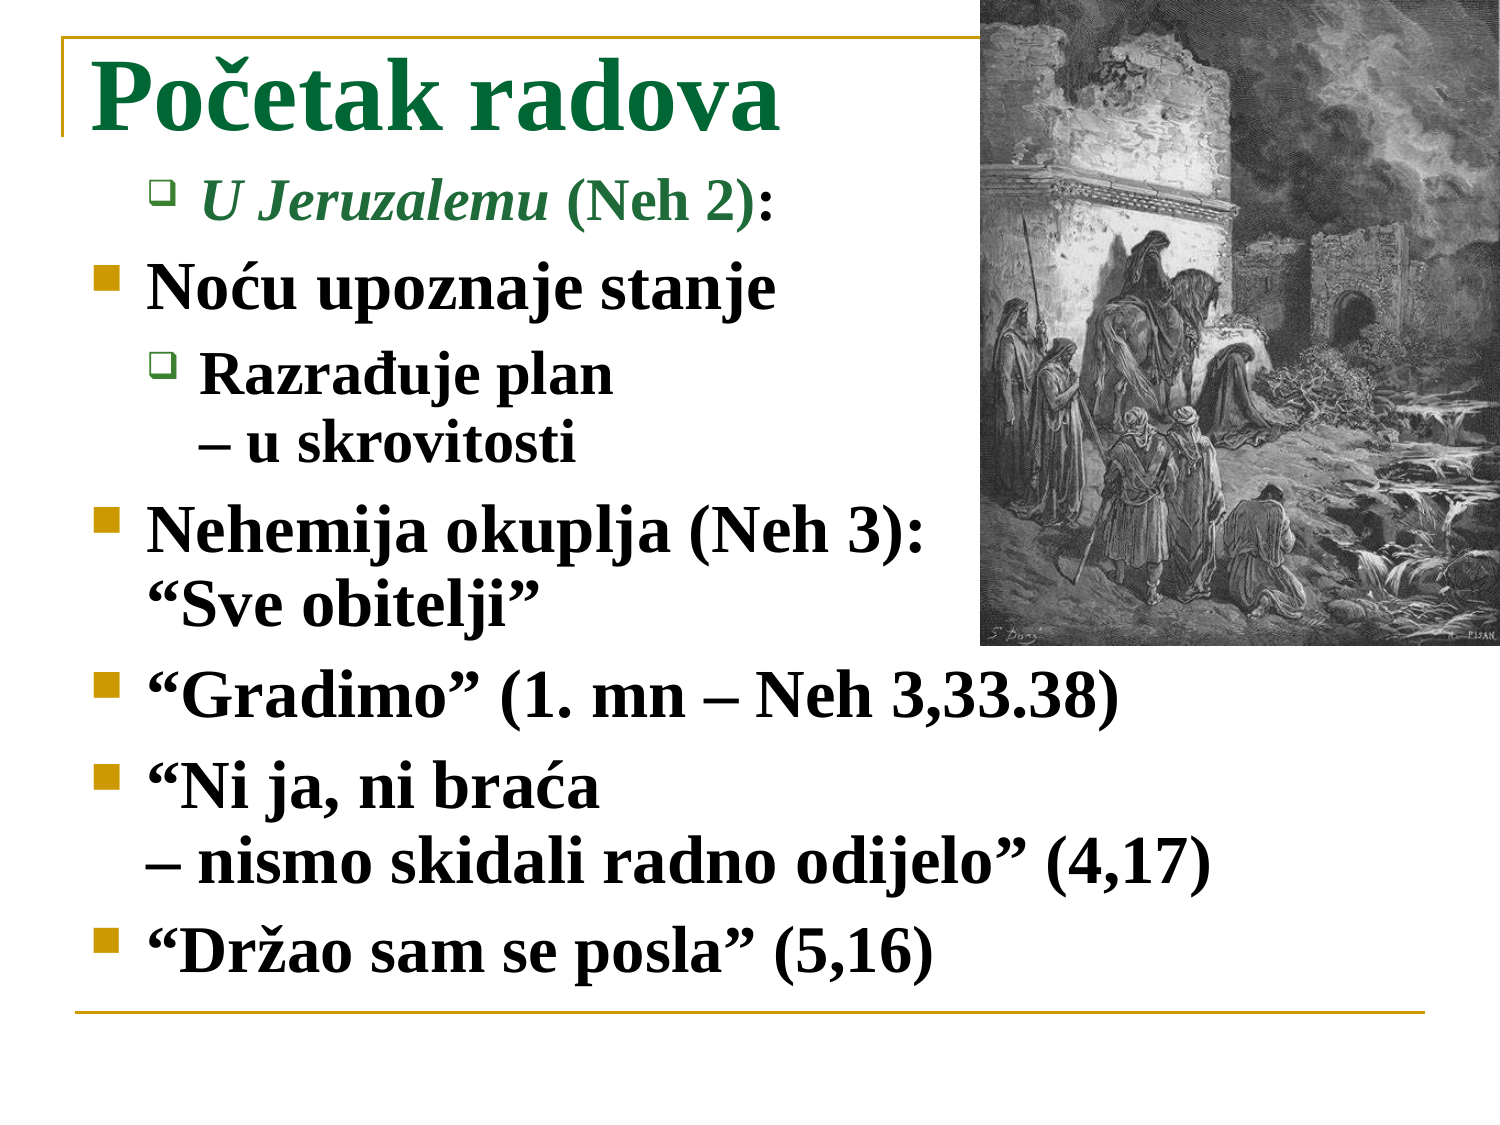

# Početak radova
U Jeruzalemu (Neh 2):
Noću upoznaje stanje
Razrađuje plan
– u skrovitosti
Nehemija okuplja (Neh 3):
“Sve obitelji”
“Gradimo” (1. mn – Neh 3,33.38)
“Ni ja, ni braća
– nismo skidali radno odijelo” (4,17)
“Držao sam se posla” (5,16)